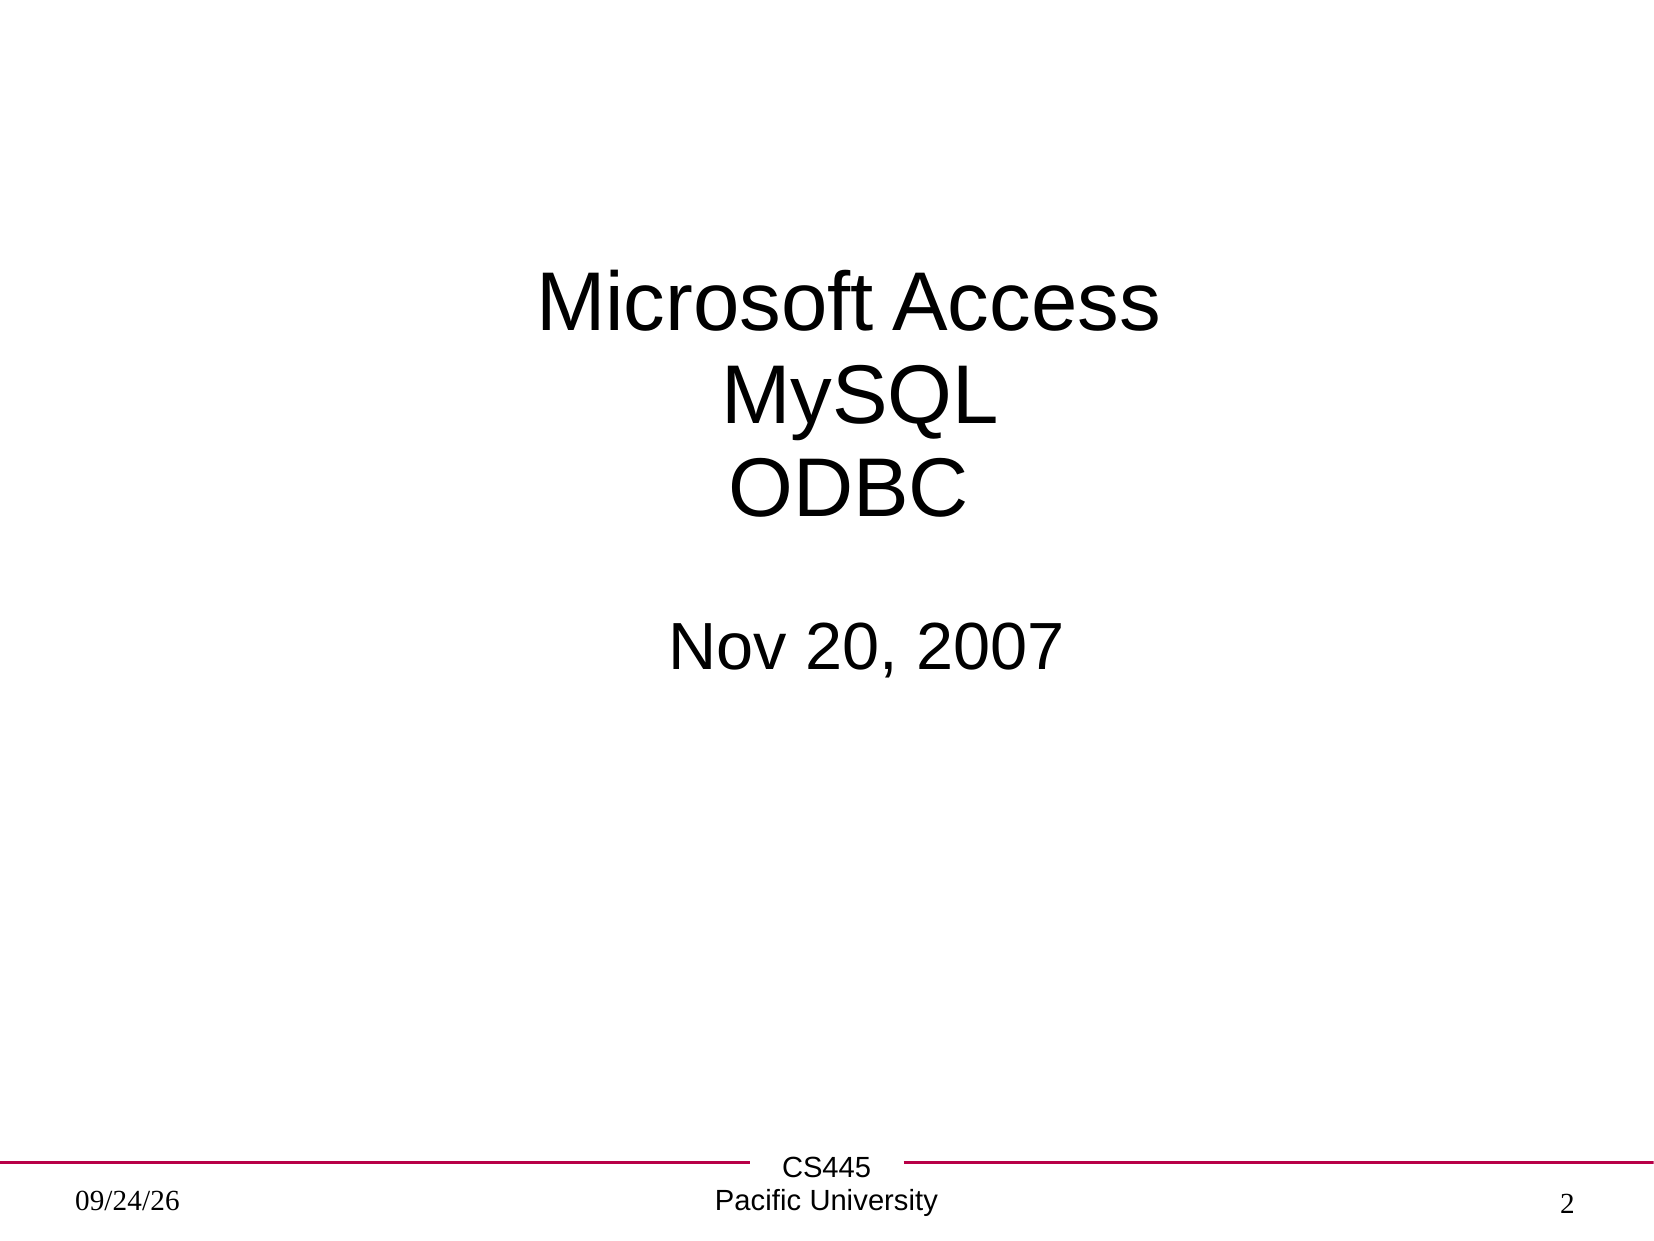

# Microsoft Access
 MySQL
ODBC
Nov 20, 2007